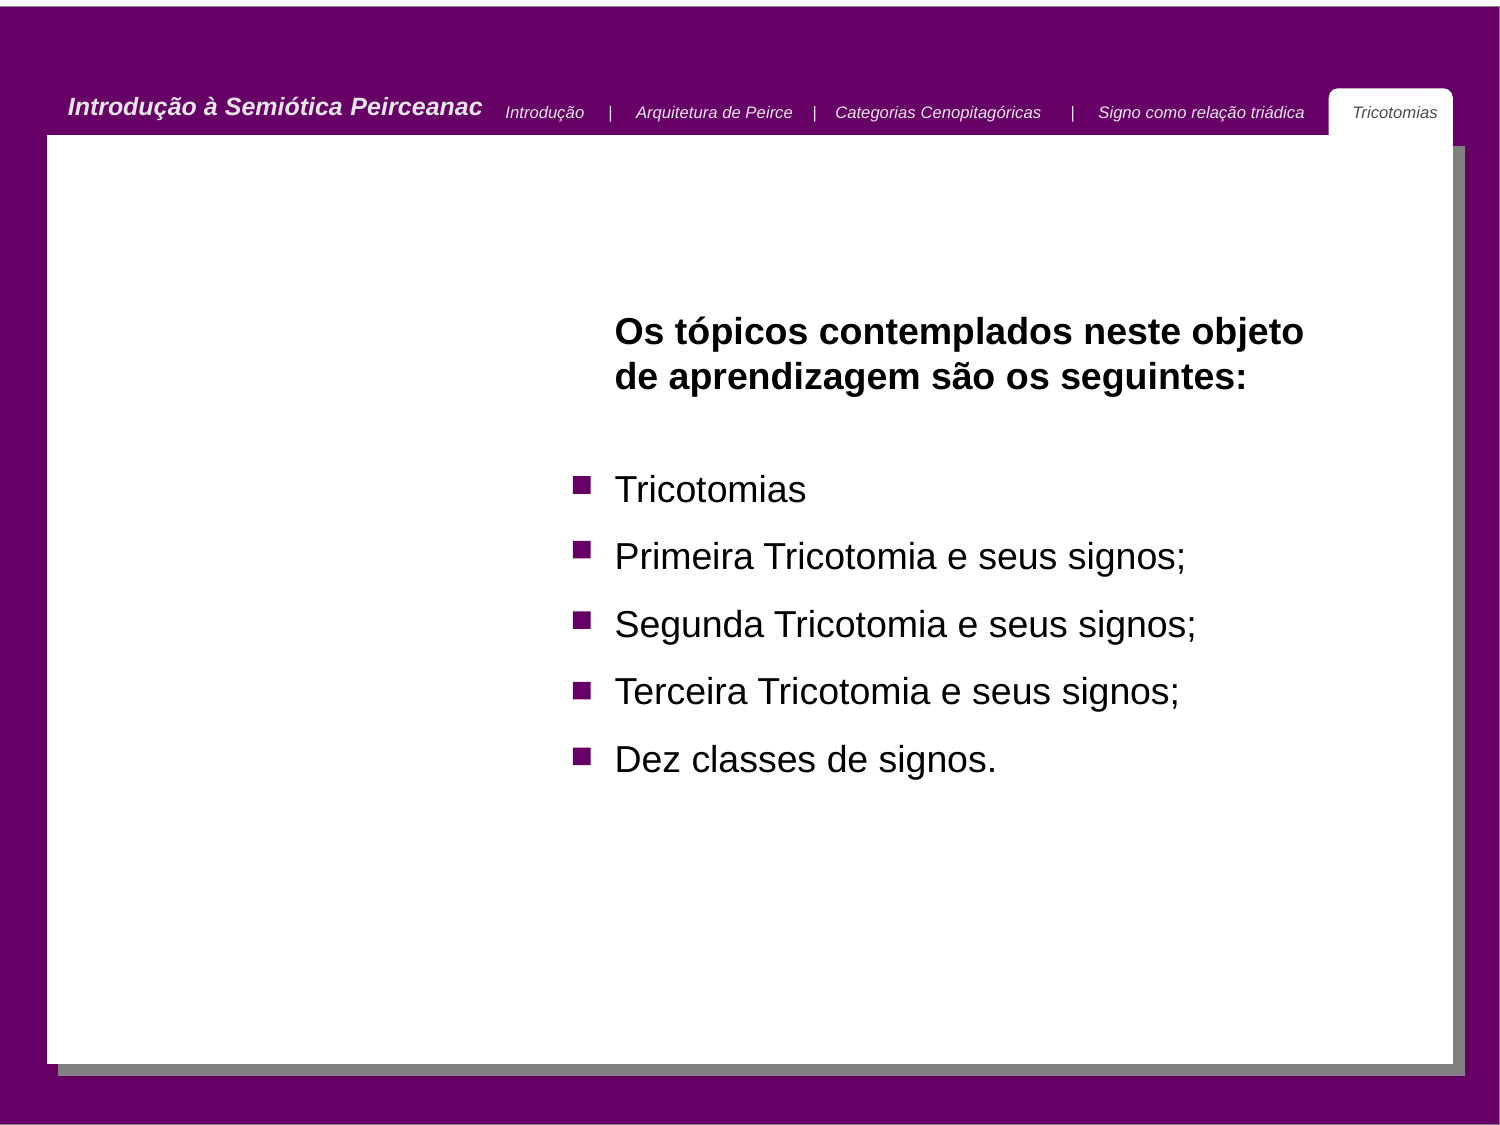

Os tópicos contemplados neste objeto de aprendizagem são os seguintes:
Tricotomias
Primeira Tricotomia e seus signos;
Segunda Tricotomia e seus signos;
Terceira Tricotomia e seus signos;
Dez classes de signos.